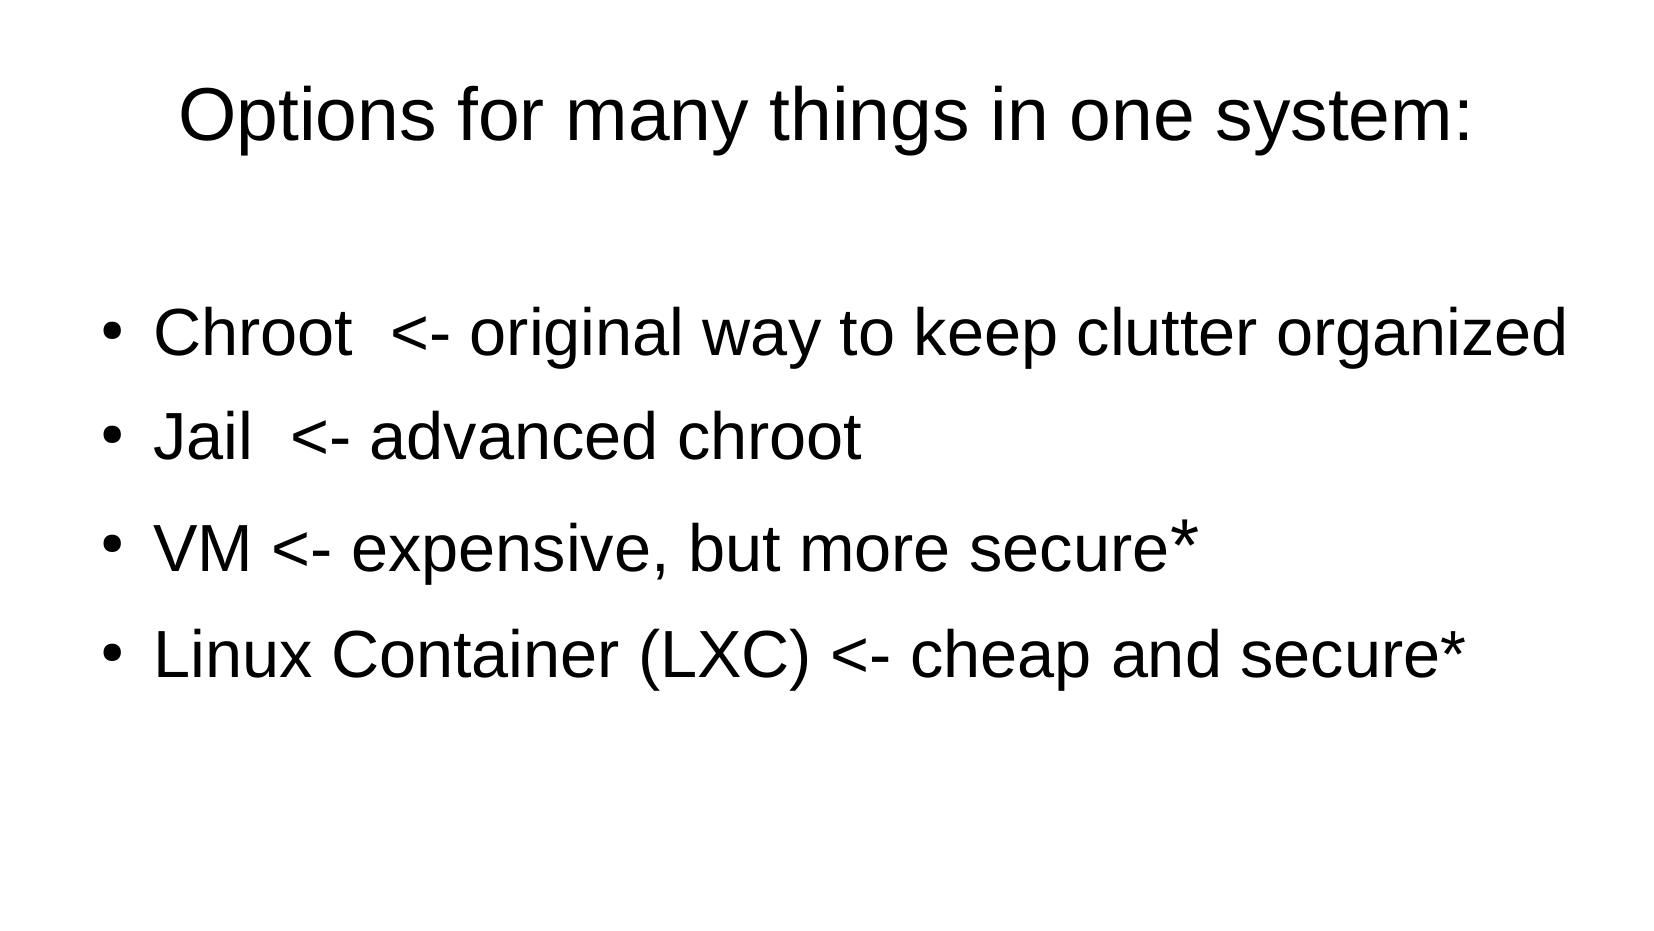

# Options for many things in one system:
Chroot <- original way to keep clutter organized
Jail <- advanced chroot
VM <- expensive, but more secure*
Linux Container (LXC) <- cheap and secure*